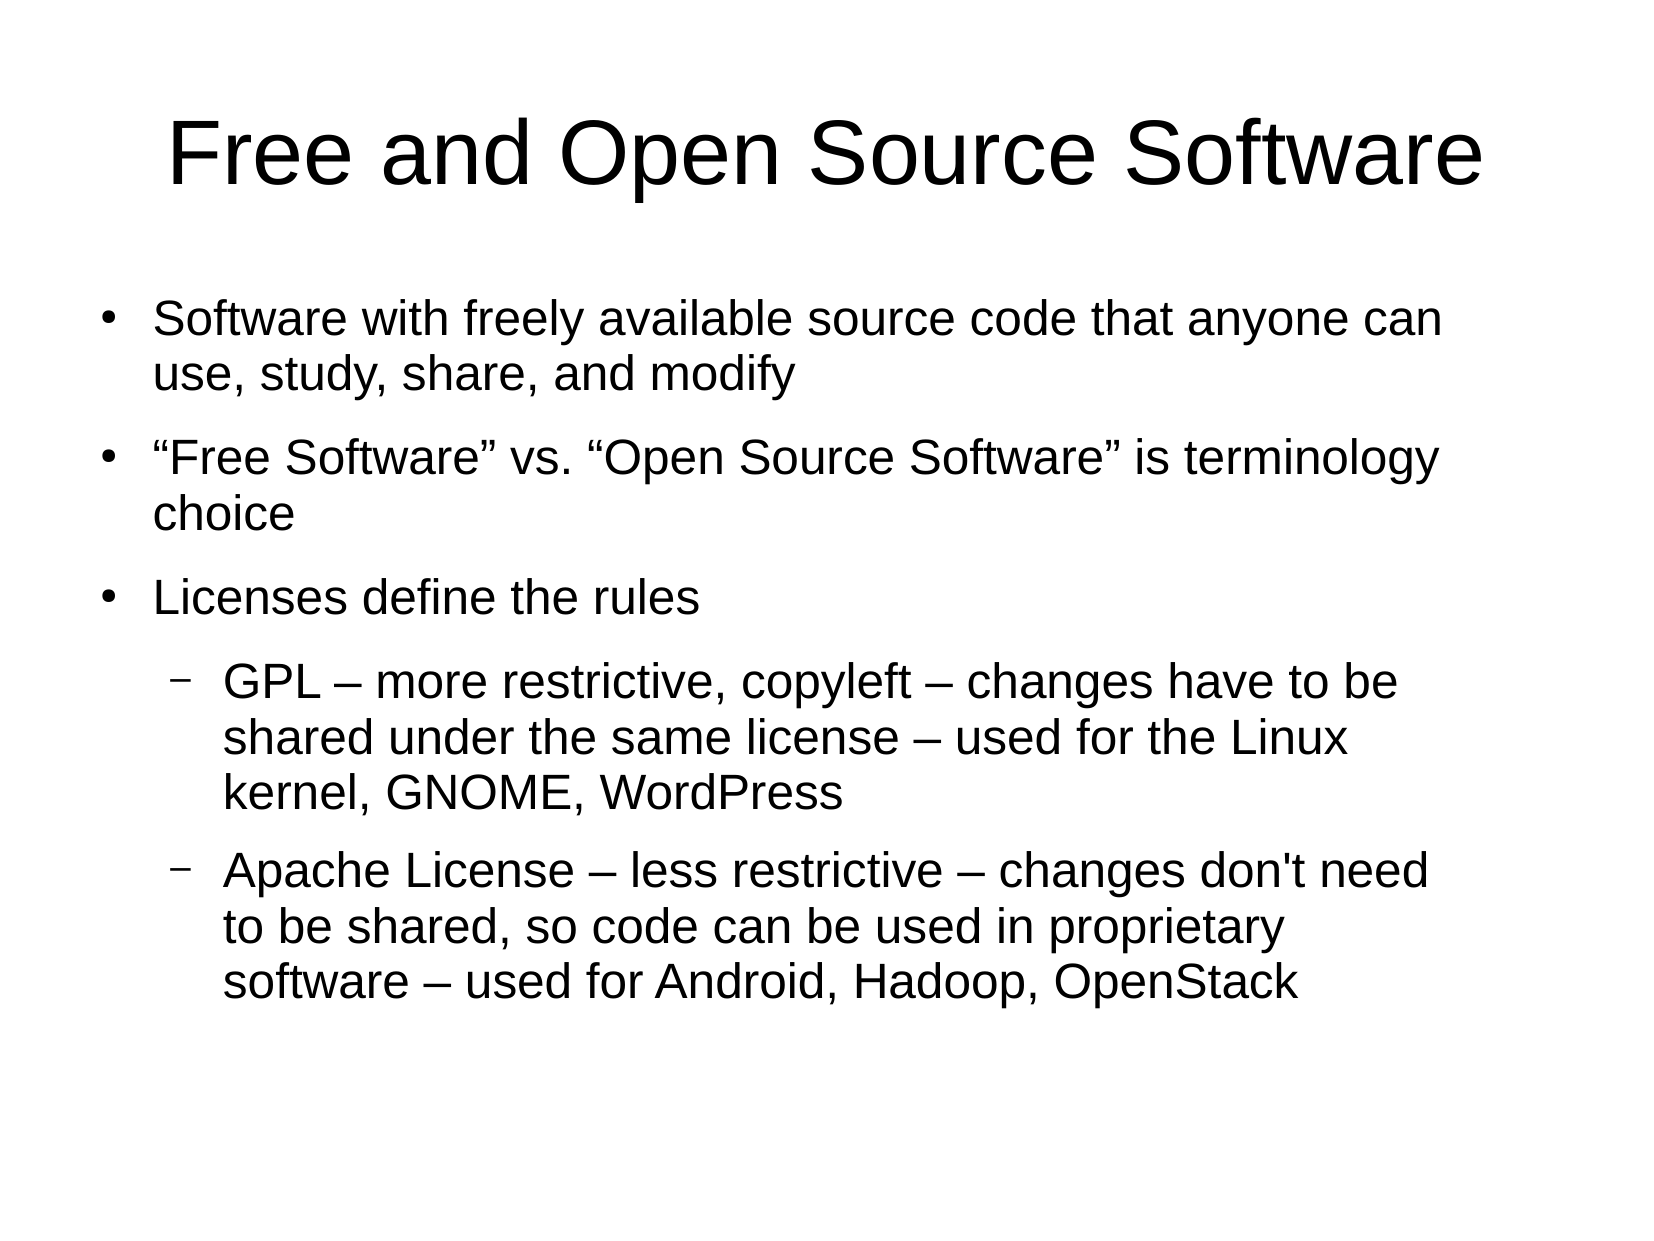

# Free and Open Source Software
Software with freely available source code that anyone can use, study, share, and modify
“Free Software” vs. “Open Source Software” is terminology choice
Licenses define the rules
GPL – more restrictive, copyleft – changes have to be shared under the same license – used for the Linux kernel, GNOME, WordPress
Apache License – less restrictive – changes don't need to be shared, so code can be used in proprietary software – used for Android, Hadoop, OpenStack